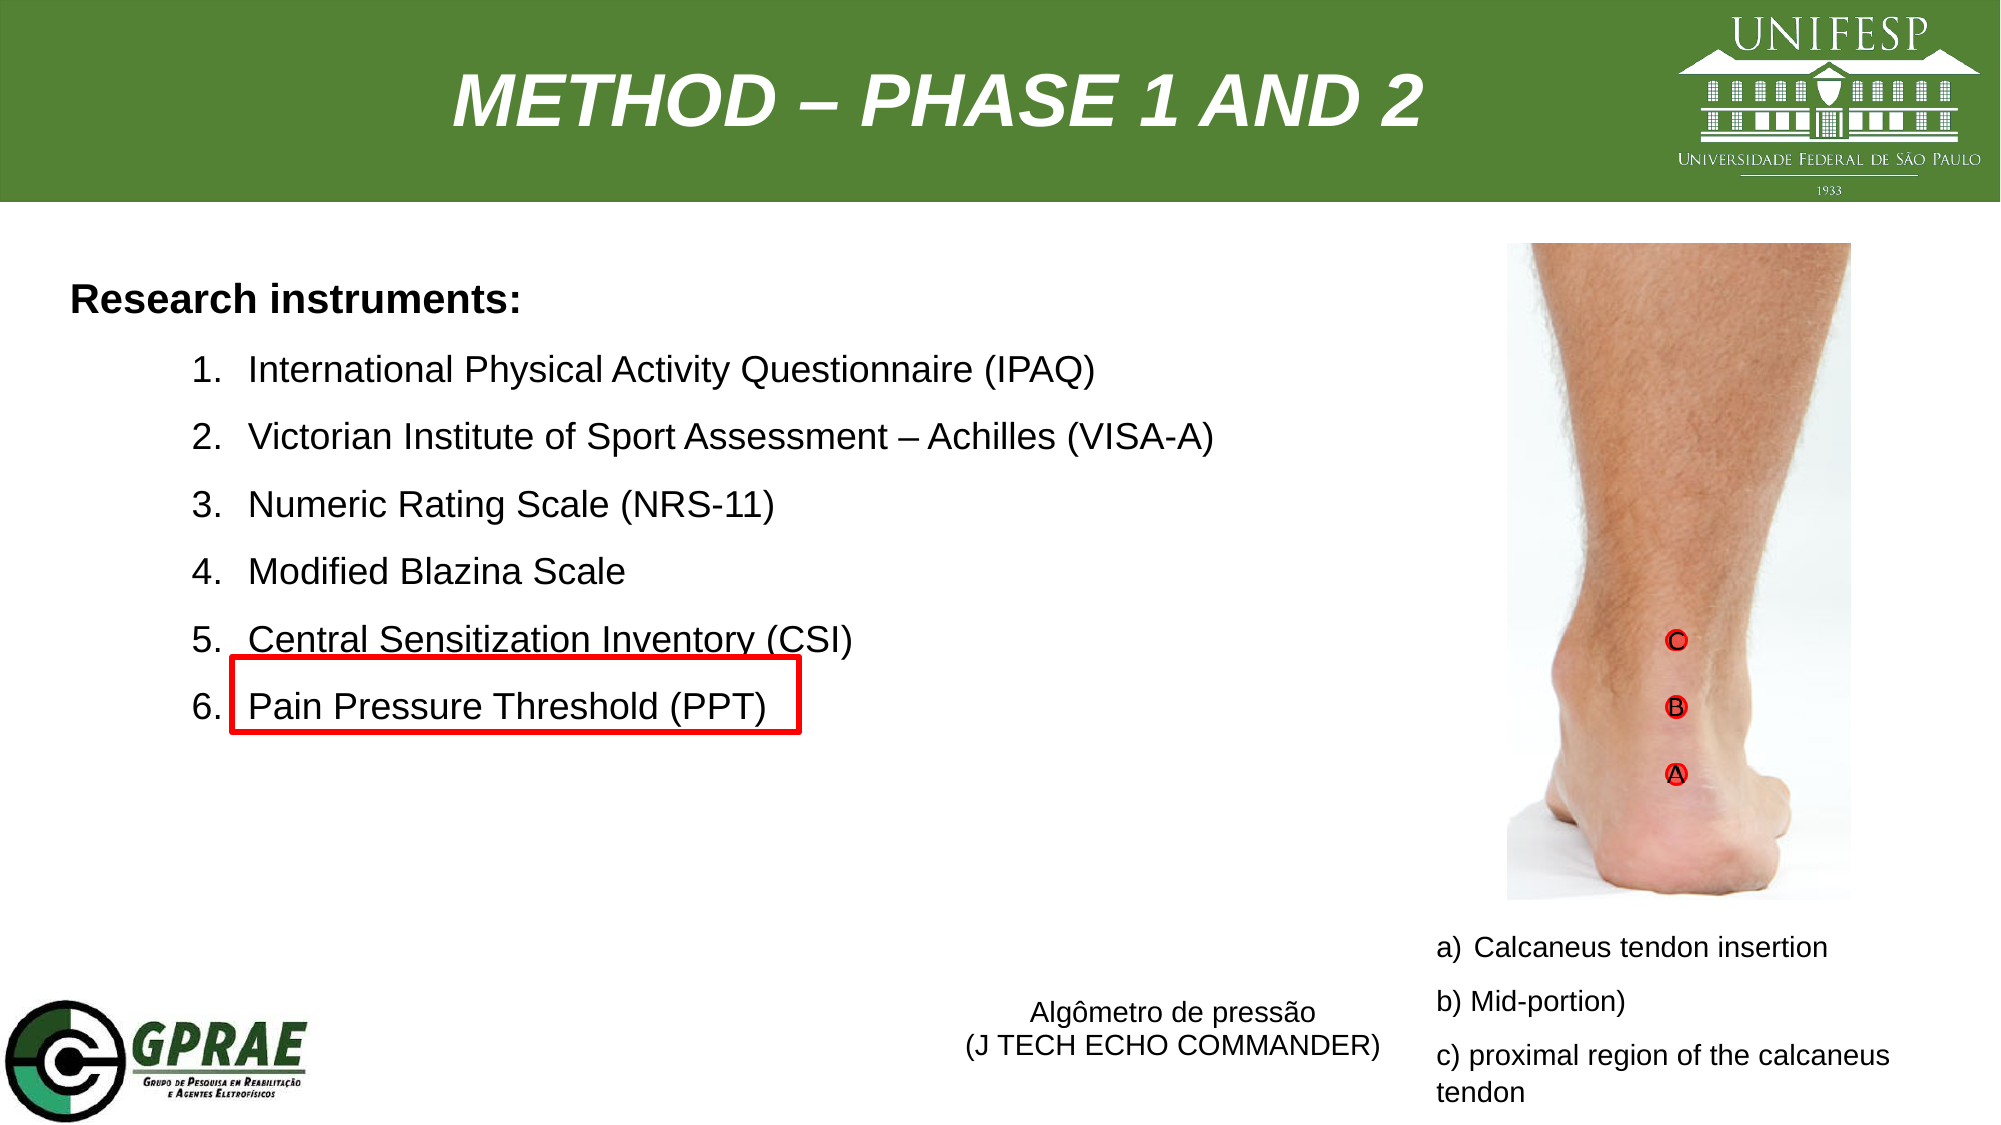

METHOD – Phase 1 and 2
Research instruments:
International Physical Activity Questionnaire (IPAQ)
Victorian Institute of Sport Assessment – Achilles (VISA-A)
Numeric Rating Scale (NRS-11)
Modified Blazina Scale
Central Sensitization Inventory (CSI)
Pain Pressure Threshold (PPT)
Calcaneus tendon insertion
b) Mid-portion)
c) proximal region of the calcaneus tendon
Algômetro de pressão
(J TECH ECHO COMMANDER)